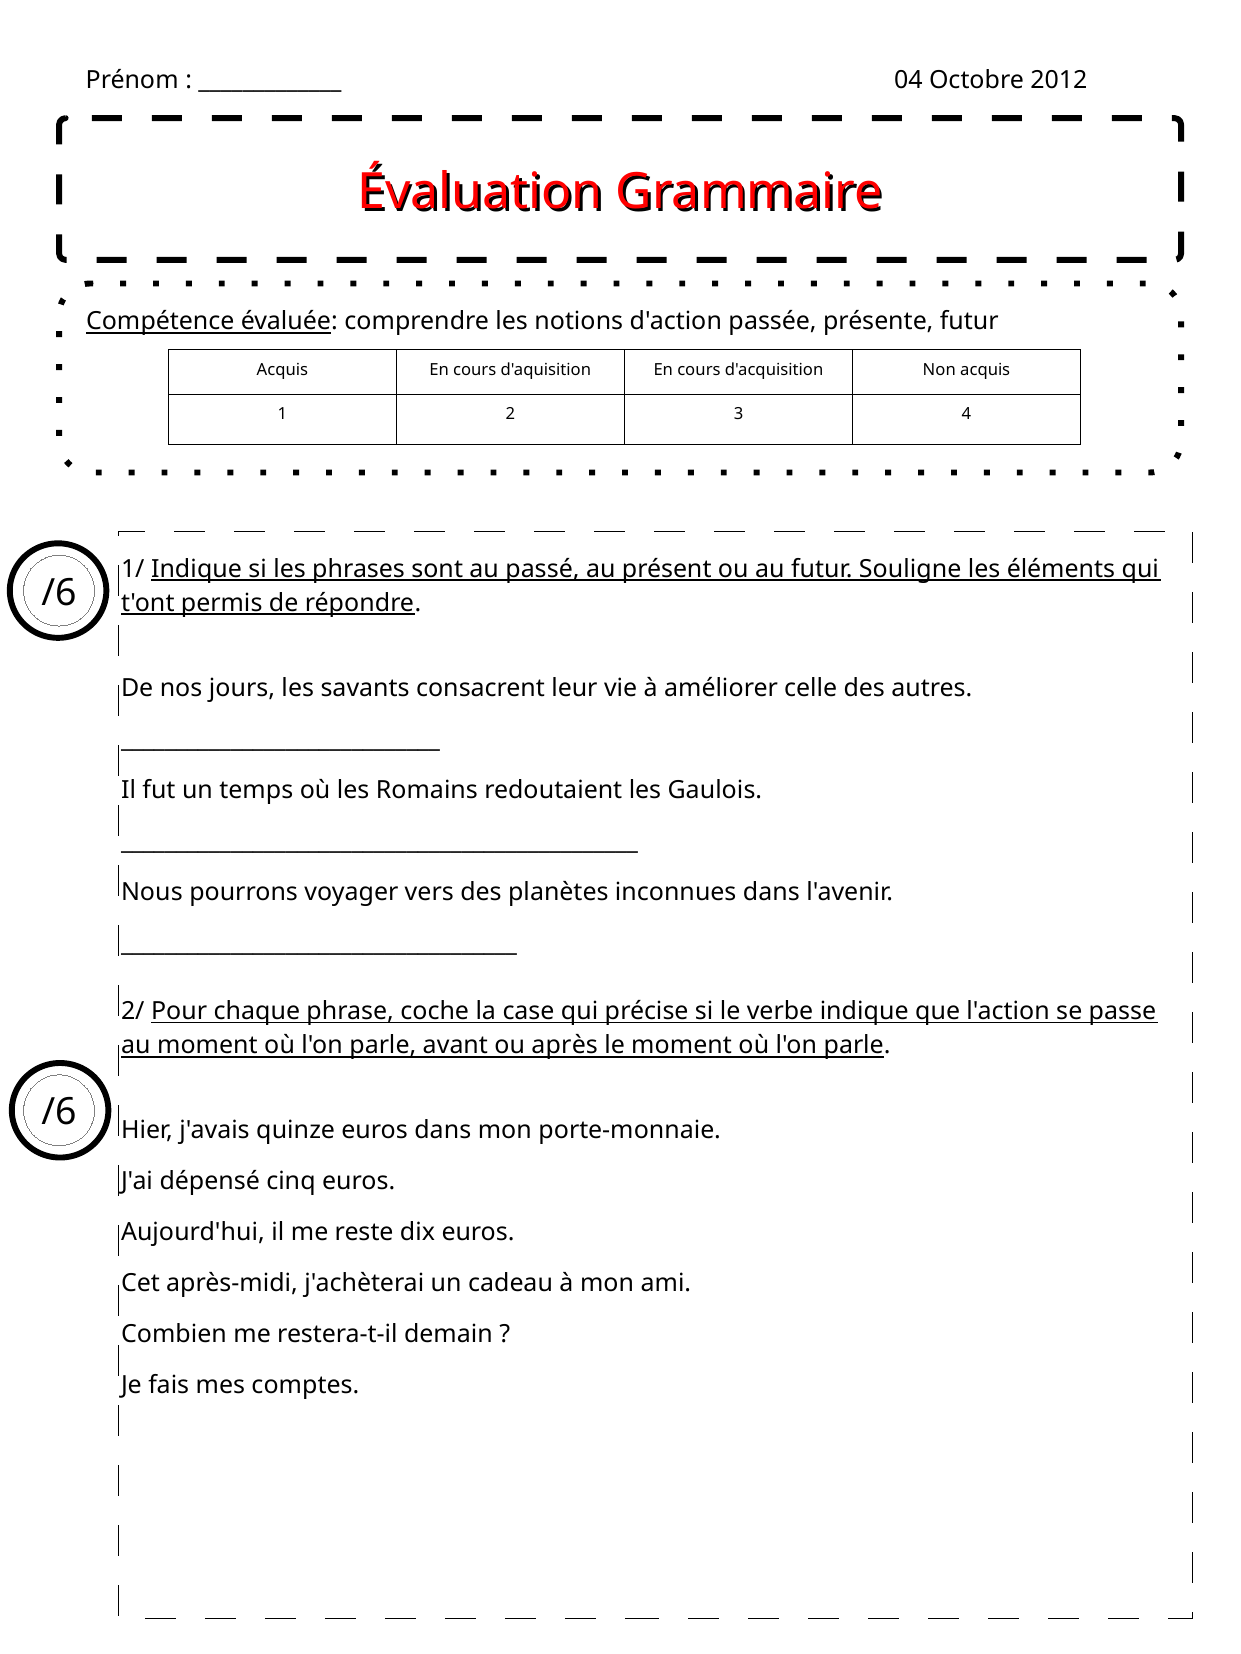

Prénom : _____________ 04 Octobre 2012
Évaluation Grammaire
Compétence évaluée: comprendre les notions d'action passée, présente, futur
| Acquis | En cours d'aquisition | En cours d'acquisition | Non acquis |
| --- | --- | --- | --- |
| 1 | 2 | 3 | 4 |
1/ Indique si les phrases sont au passé, au présent ou au futur. Souligne les éléments qui t'ont permis de répondre.
De nos jours, les savants consacrent leur vie à améliorer celle des autres. _____________________________
Il fut un temps où les Romains redoutaient les Gaulois. _______________________________________________
Nous pourrons voyager vers des planètes inconnues dans l'avenir. ____________________________________
2/ Pour chaque phrase, coche la case qui précise si le verbe indique que l'action se passe au moment où l'on parle, avant ou après le moment où l'on parle.
Hier, j'avais quinze euros dans mon porte-monnaie.
J'ai dépensé cinq euros.
Aujourd'hui, il me reste dix euros.
Cet après-midi, j'achèterai un cadeau à mon ami.
Combien me restera-t-il demain ?
Je fais mes comptes.
/6
/6